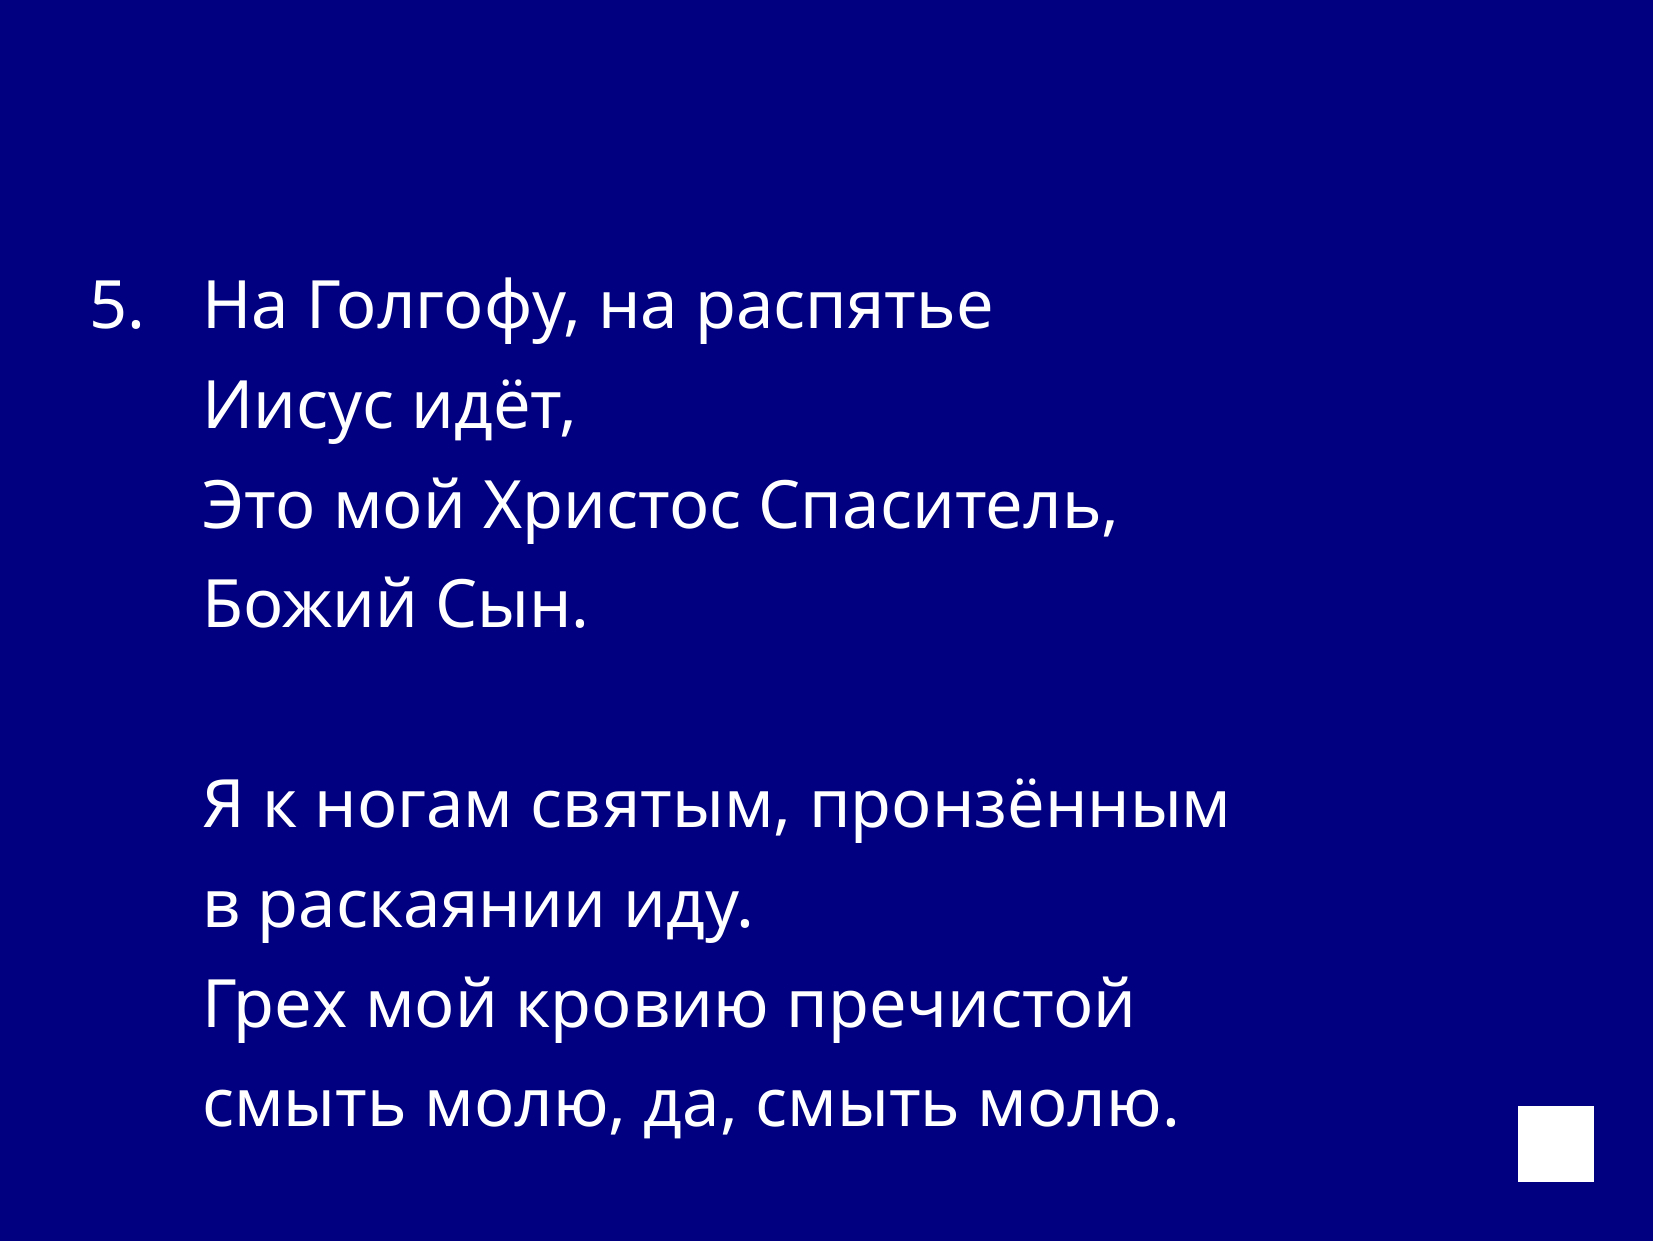

5.	На Голгофу, на распятье
	Иисус идёт,
	Это мой Христос Спаситель,
	Божий Сын.
	Я к ногам святым, пронзённым
	в раскаянии иду.
	Грех мой кровию пречистой
	смыть молю, да, смыть молю.